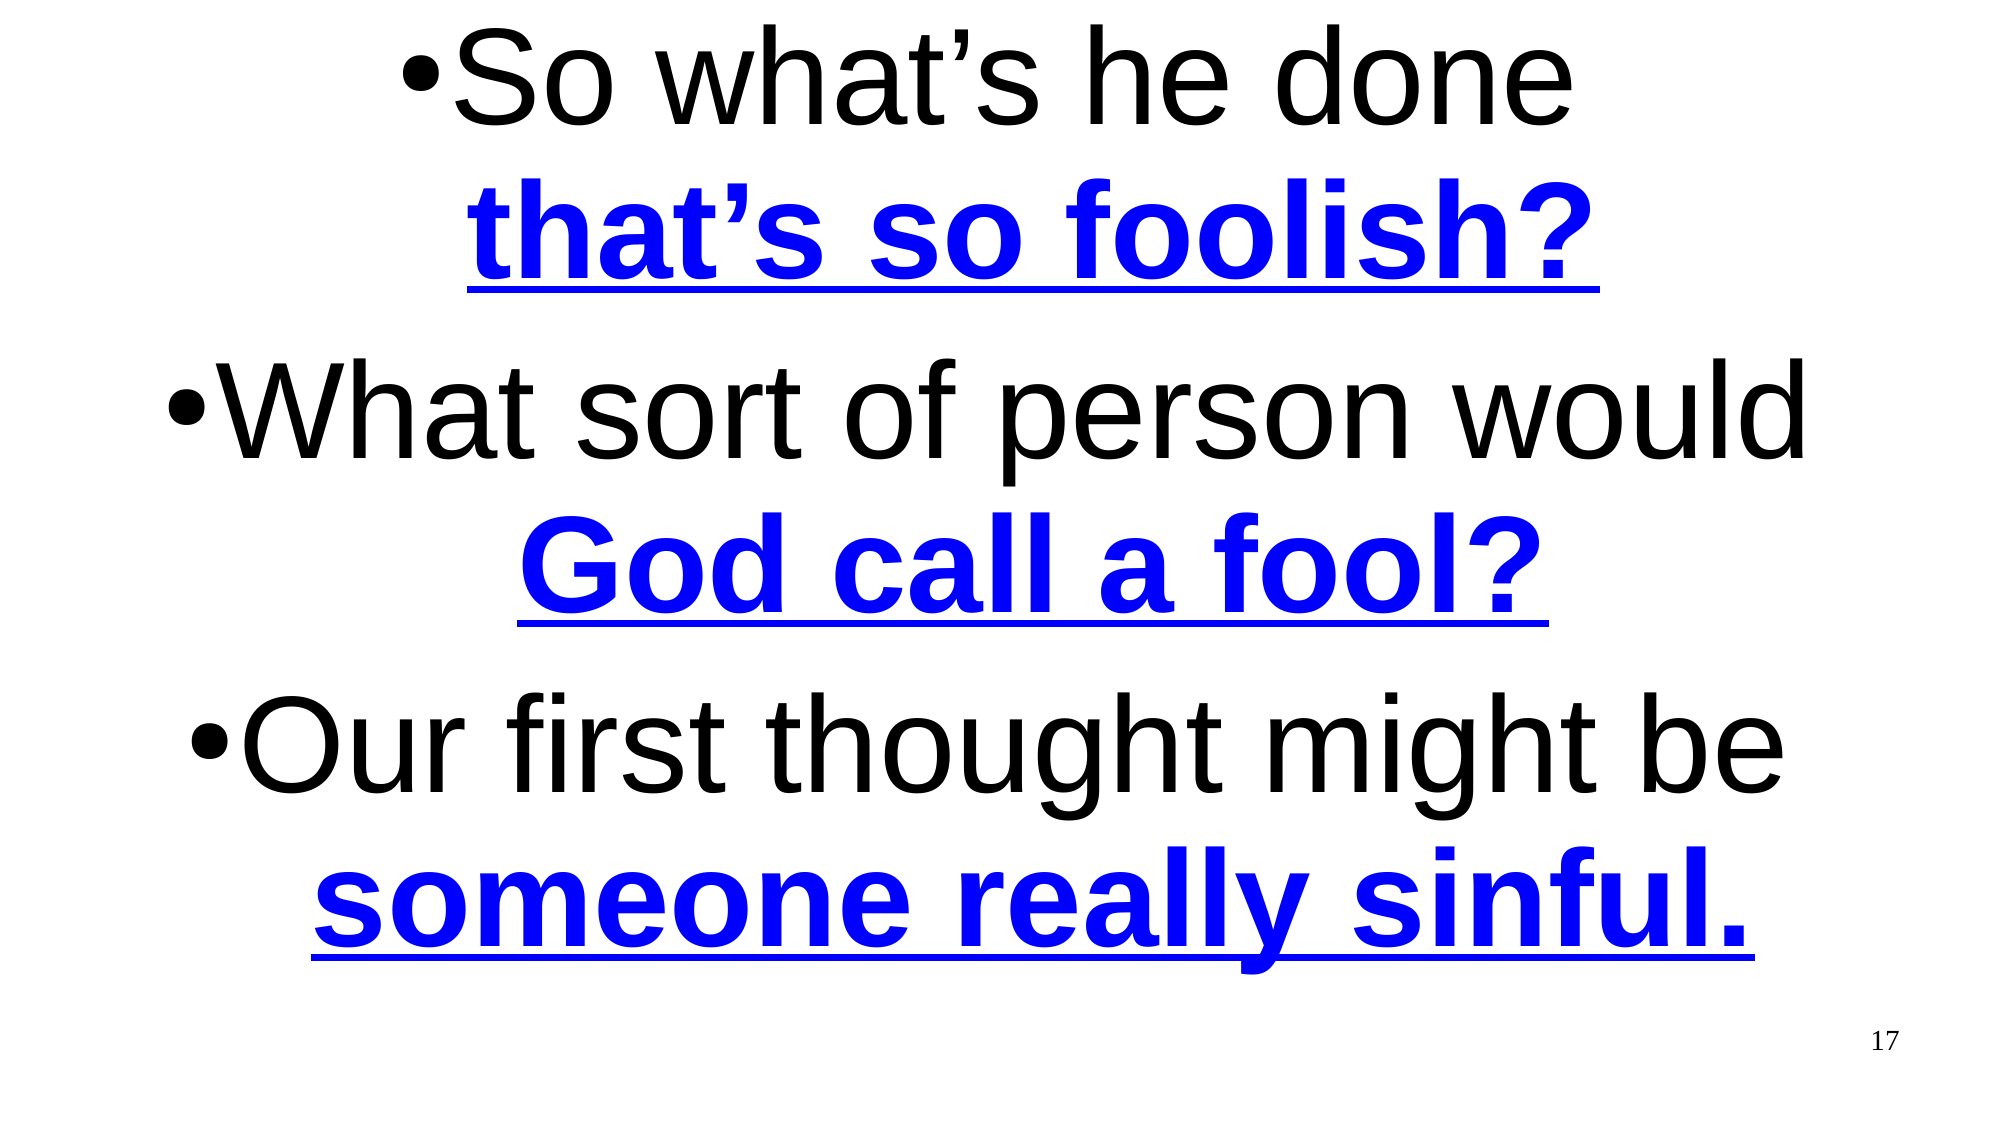

# So what’s he done that’s so foolish?
What sort of person would
God call a fool?
Our first thought might be
someone really sinful.
17